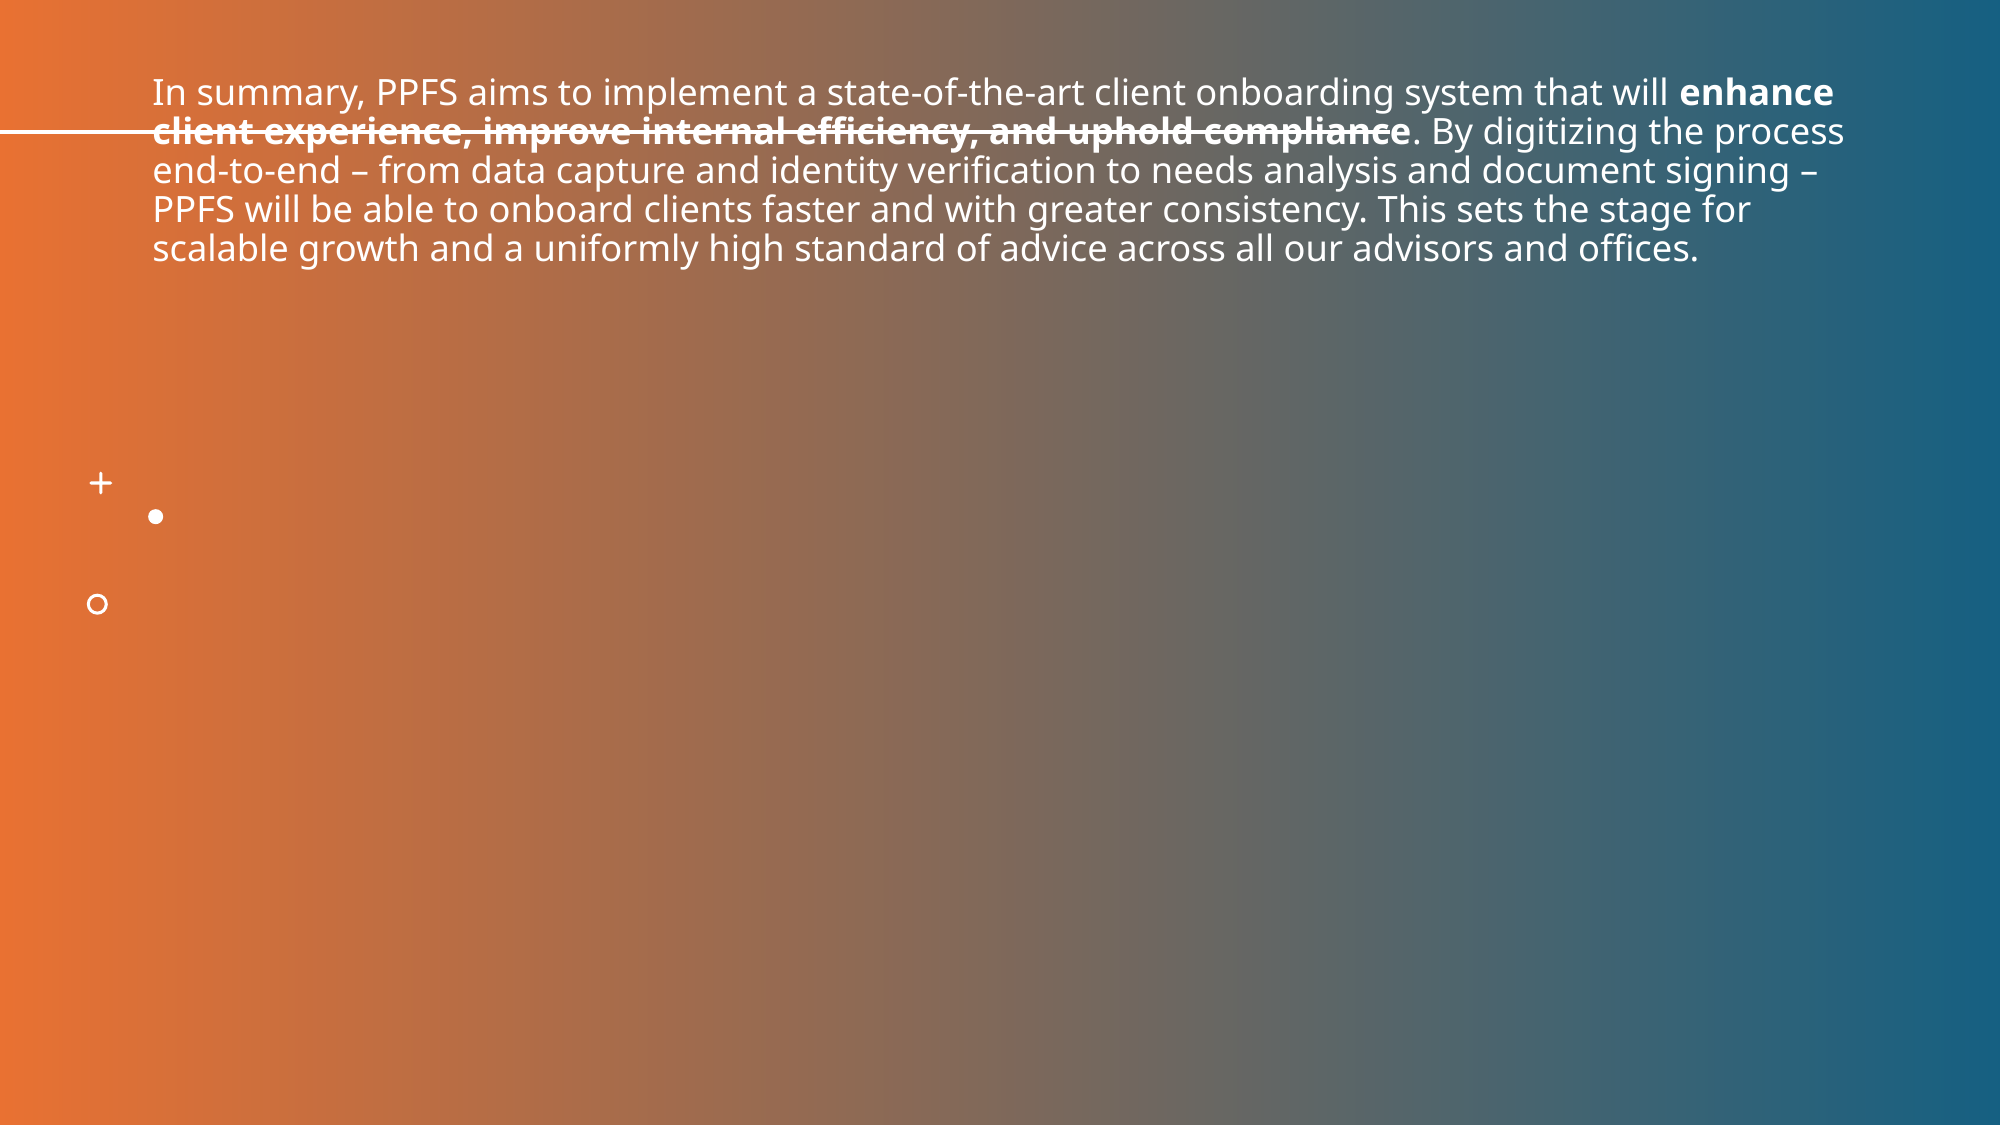

# In summary, PPFS aims to implement a state-of-the-art client onboarding system that will enhance client experience, improve internal efficiency, and uphold compliance. By digitizing the process end-to-end – from data capture and identity verification to needs analysis and document signing – PPFS will be able to onboard clients faster and with greater consistency. This sets the stage for scalable growth and a uniformly high standard of advice across all our advisors and offices.